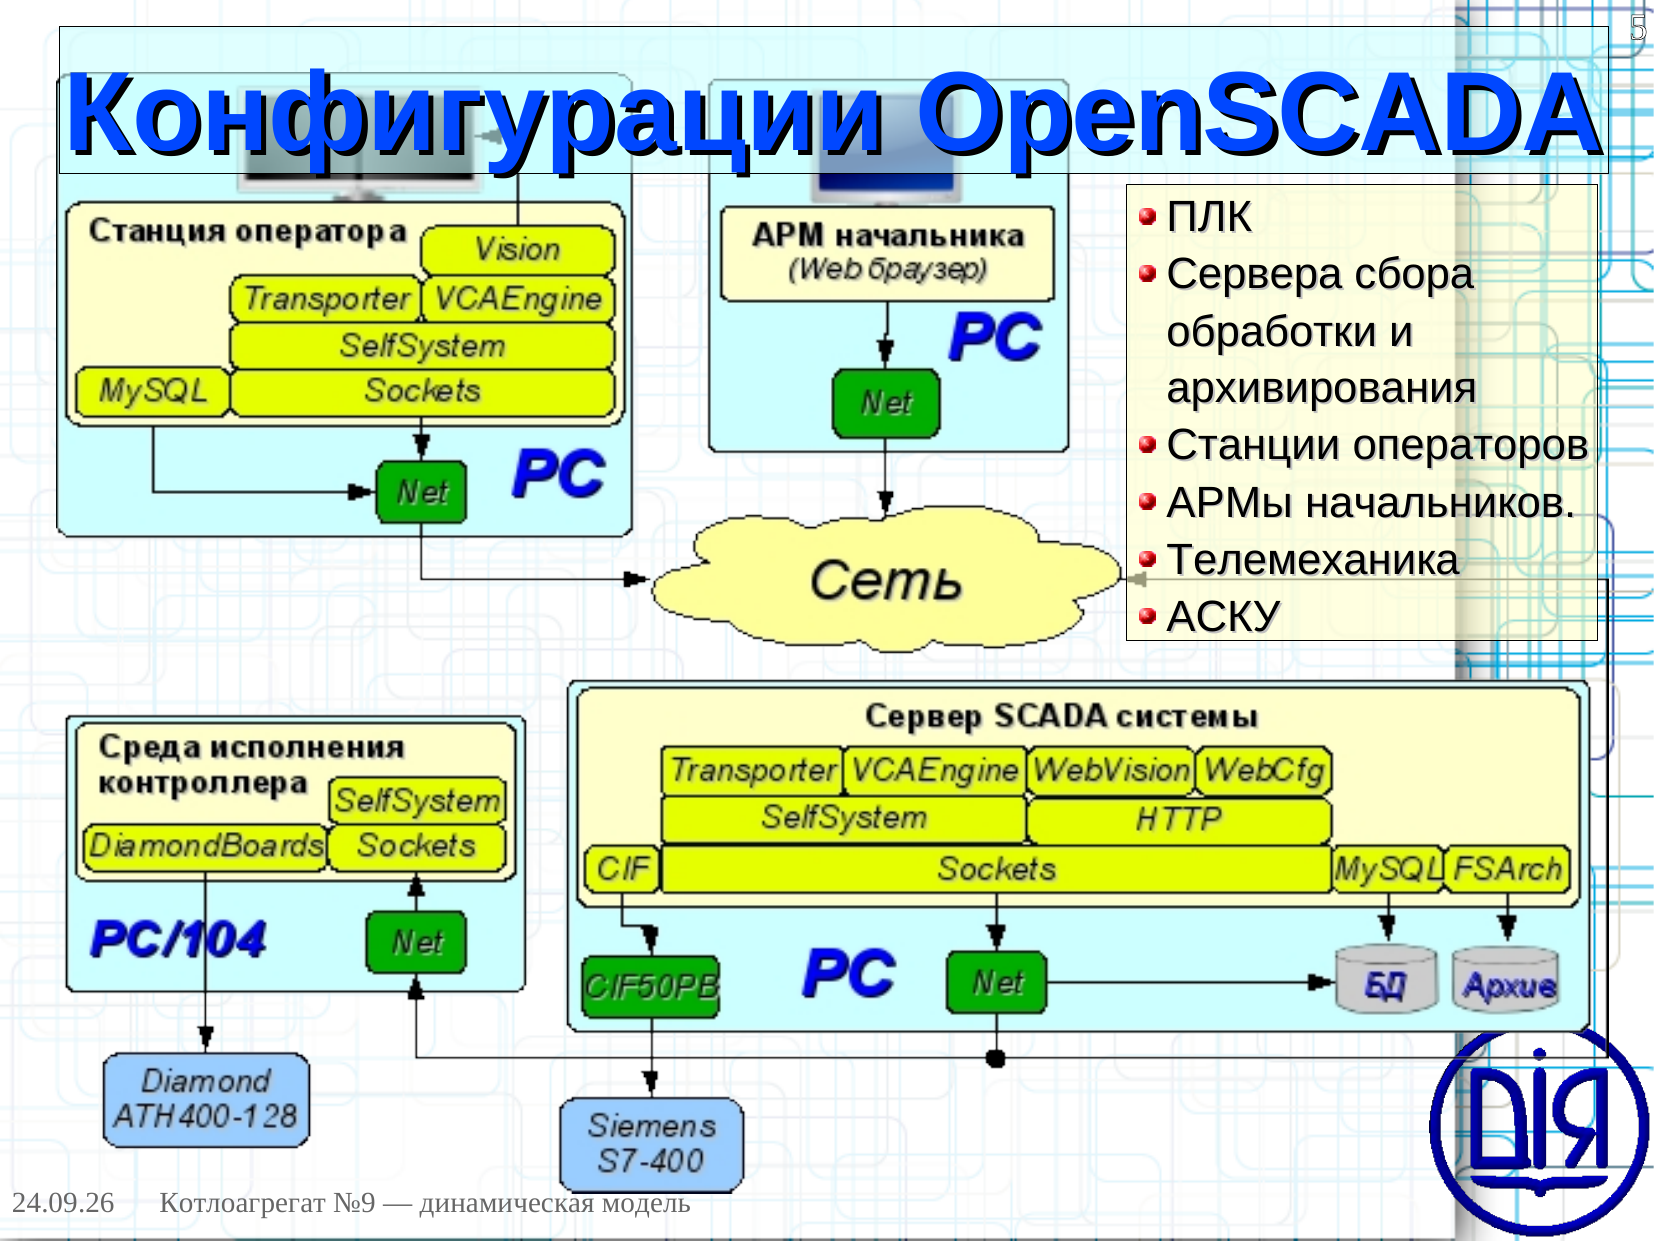

5
# Конфигурации OpenSCADA
ПЛК
Сервера сбора обработки и архивирования
Станции операторов
АРМы начальников.
Телемеханика
АСКУ
Котлоагрегат №9 — динамическая модель